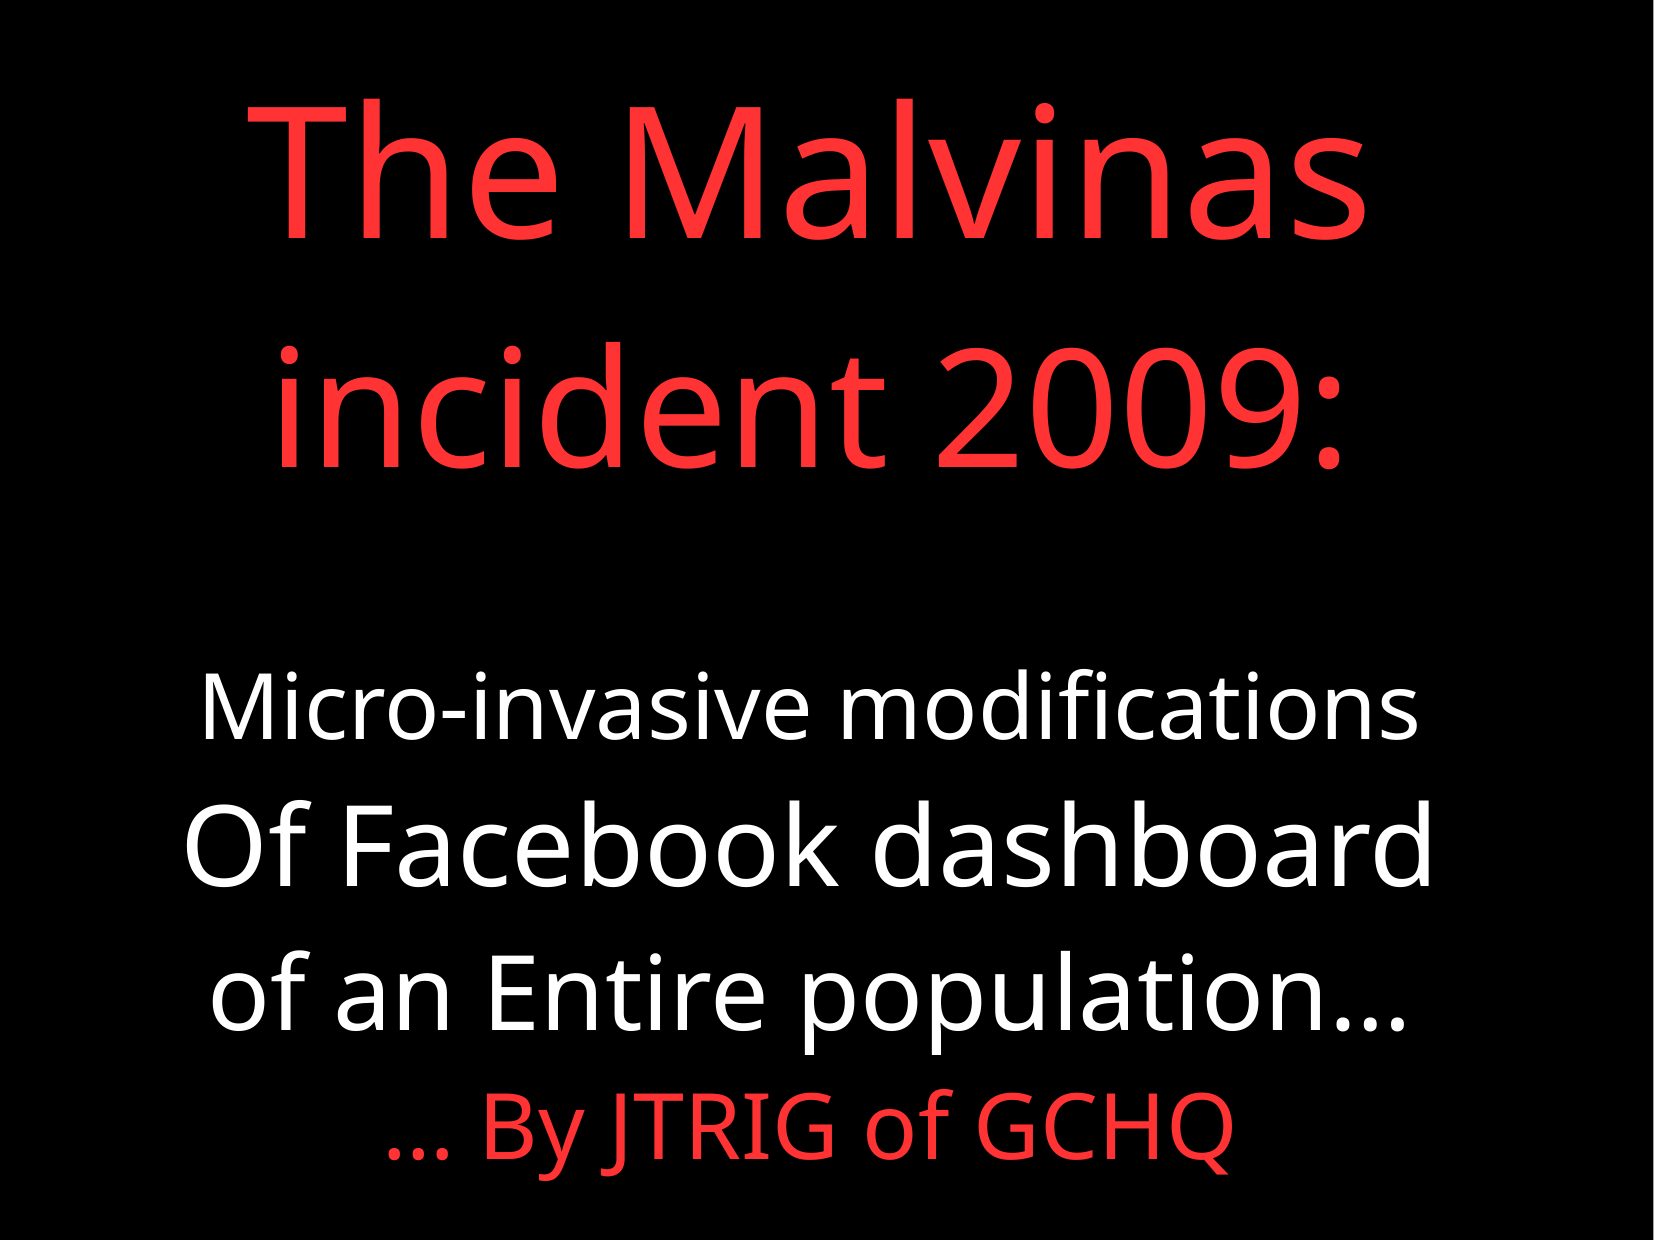

# The Malvinas incident 2009:
Micro-invasive modifications
Of Facebook dashboard
of an Entire population…
… By JTRIG of GCHQ